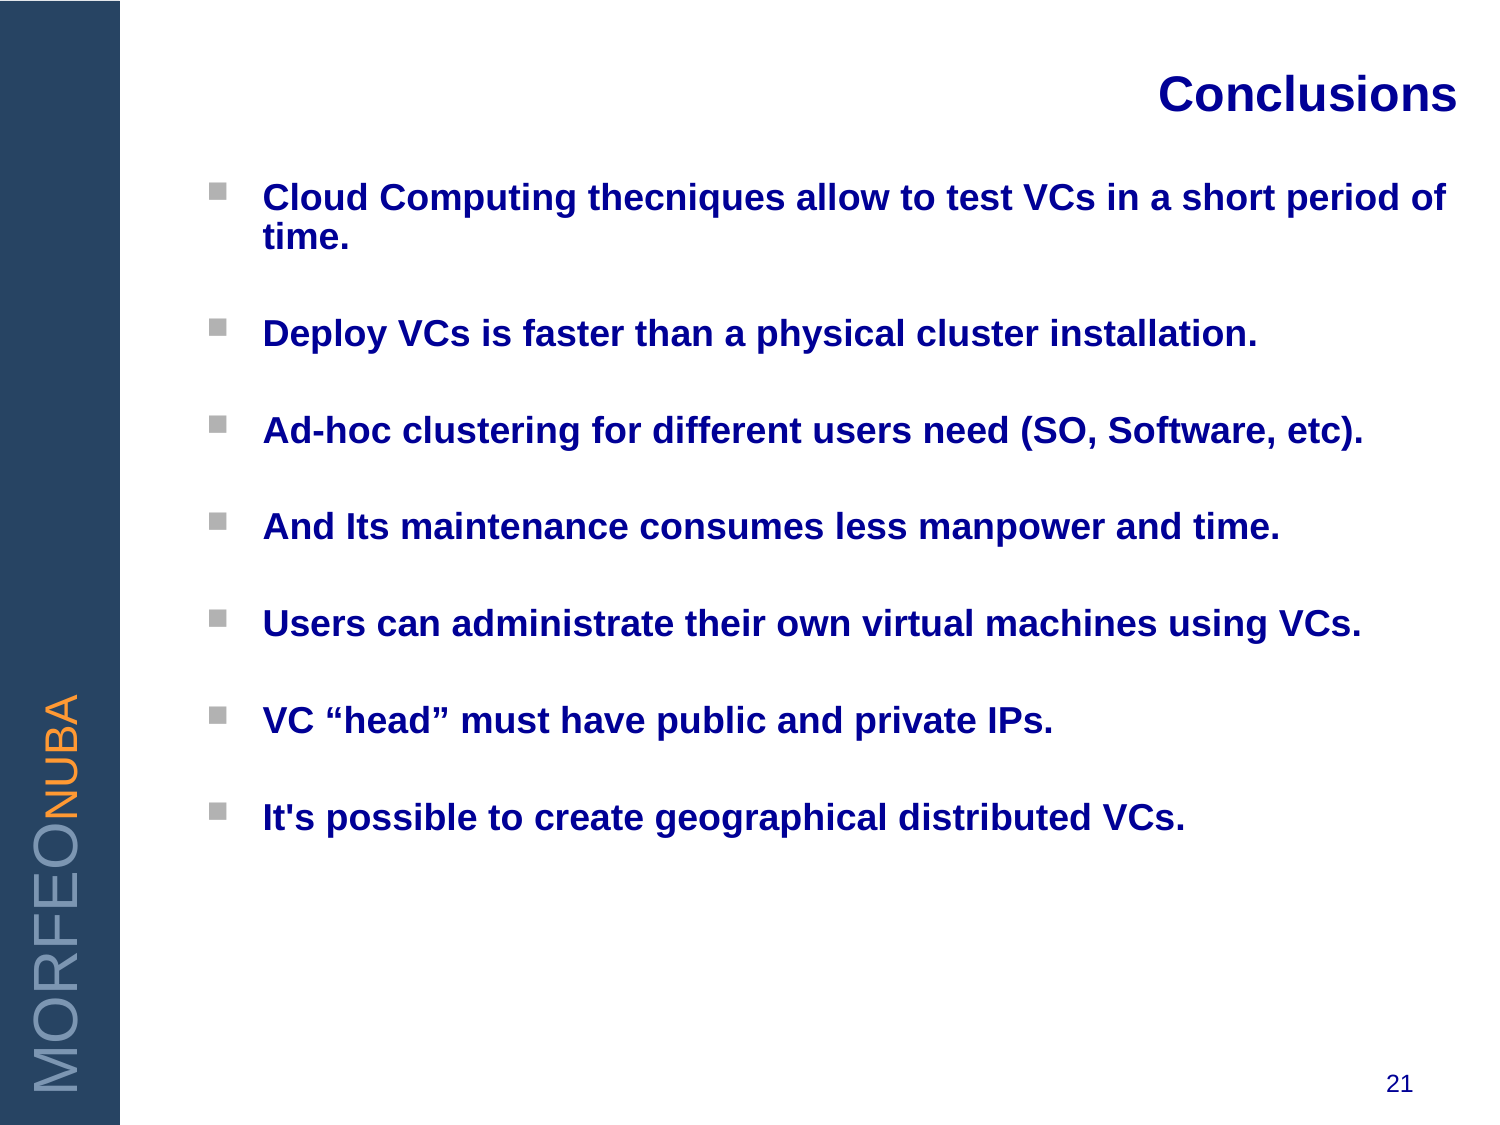

Conclusions
Cloud Computing thecniques allow to test VCs in a short period of time.
Deploy VCs is faster than a physical cluster installation.
Ad-hoc clustering for different users need (SO, Software, etc).
And Its maintenance consumes less manpower and time.
Users can administrate their own virtual machines using VCs.
VC “head” must have public and private IPs.
It's possible to create geographical distributed VCs.